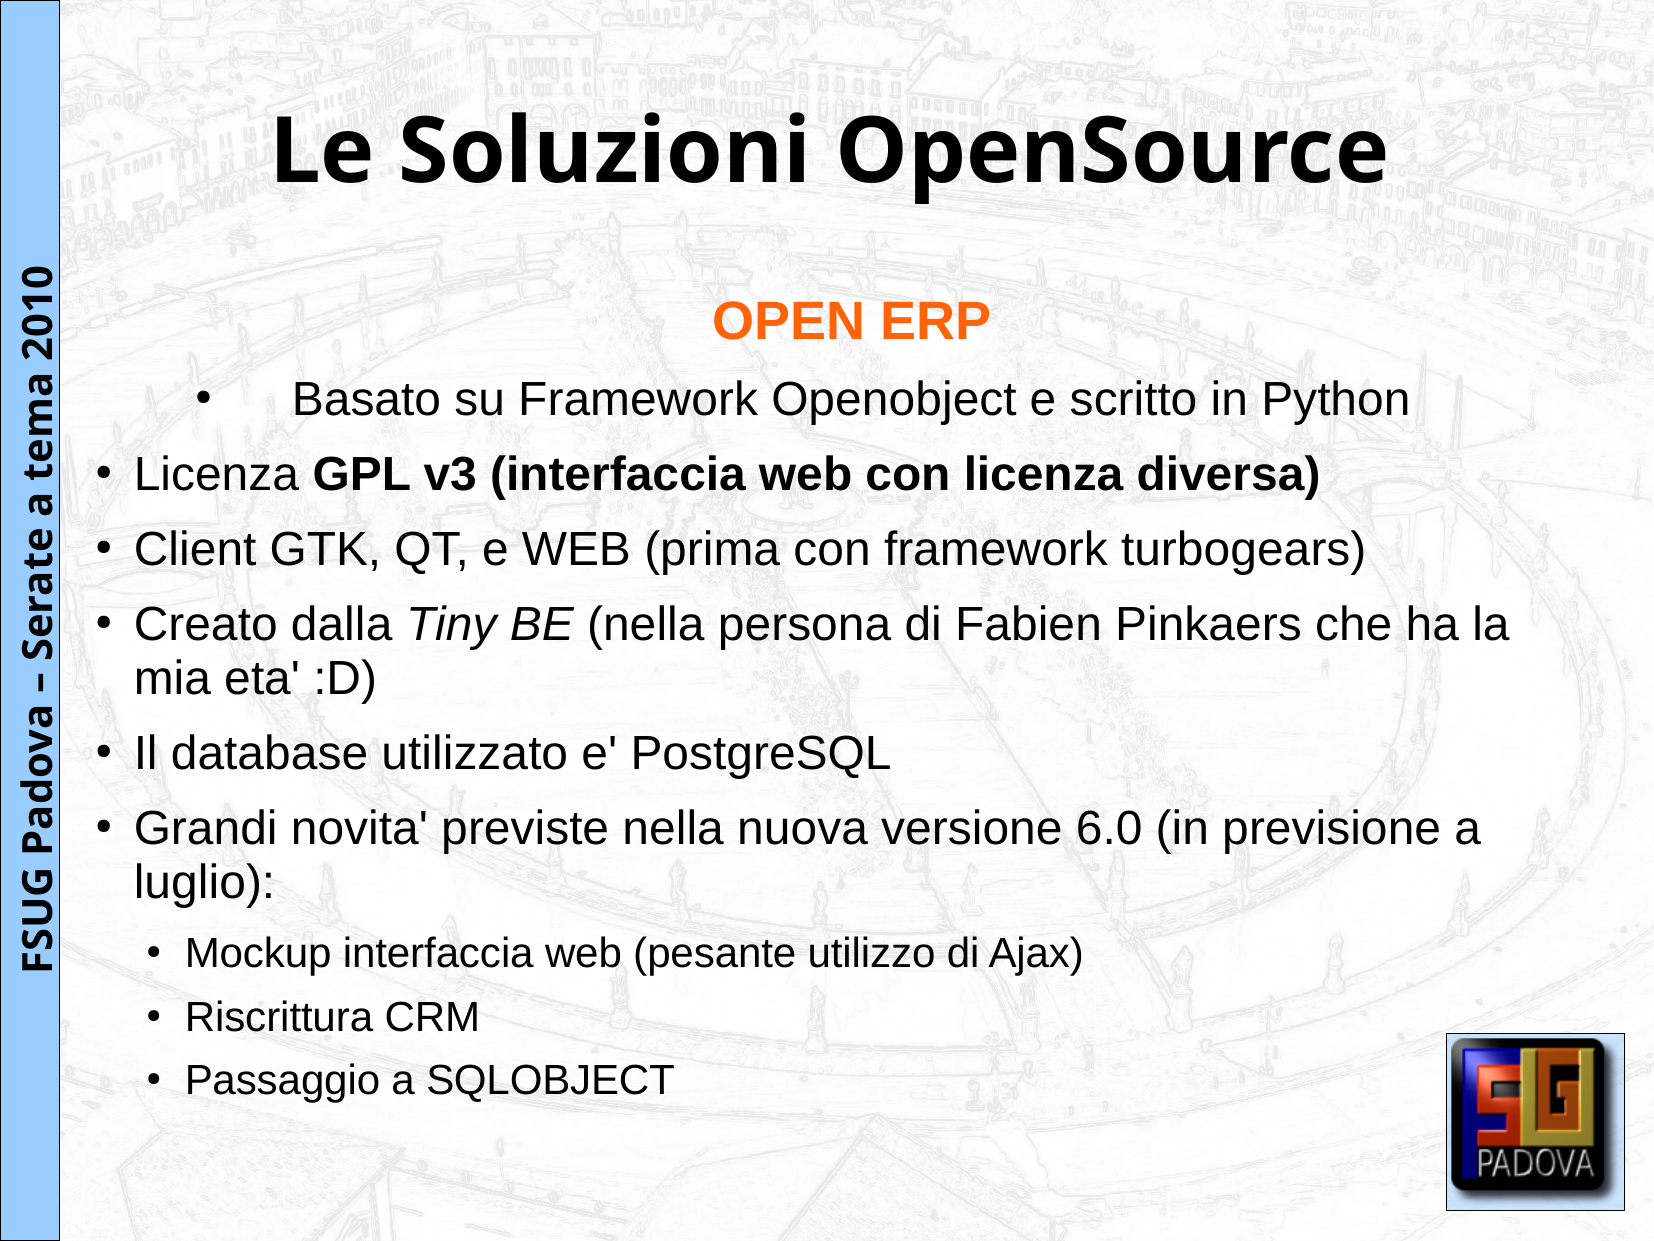

# Le Soluzioni OpenSource
OPEN ERP
Basato su Framework Openobject e scritto in Python
Licenza GPL v3 (interfaccia web con licenza diversa)
Client GTK, QT, e WEB (prima con framework turbogears)
Creato dalla Tiny BE (nella persona di Fabien Pinkaers che ha la mia eta' :D)
Il database utilizzato e' PostgreSQL
Grandi novita' previste nella nuova versione 6.0 (in previsione a luglio):
Mockup interfaccia web (pesante utilizzo di Ajax)
Riscrittura CRM
Passaggio a SQLOBJECT
FSUG Padova – Serate a tema 2010